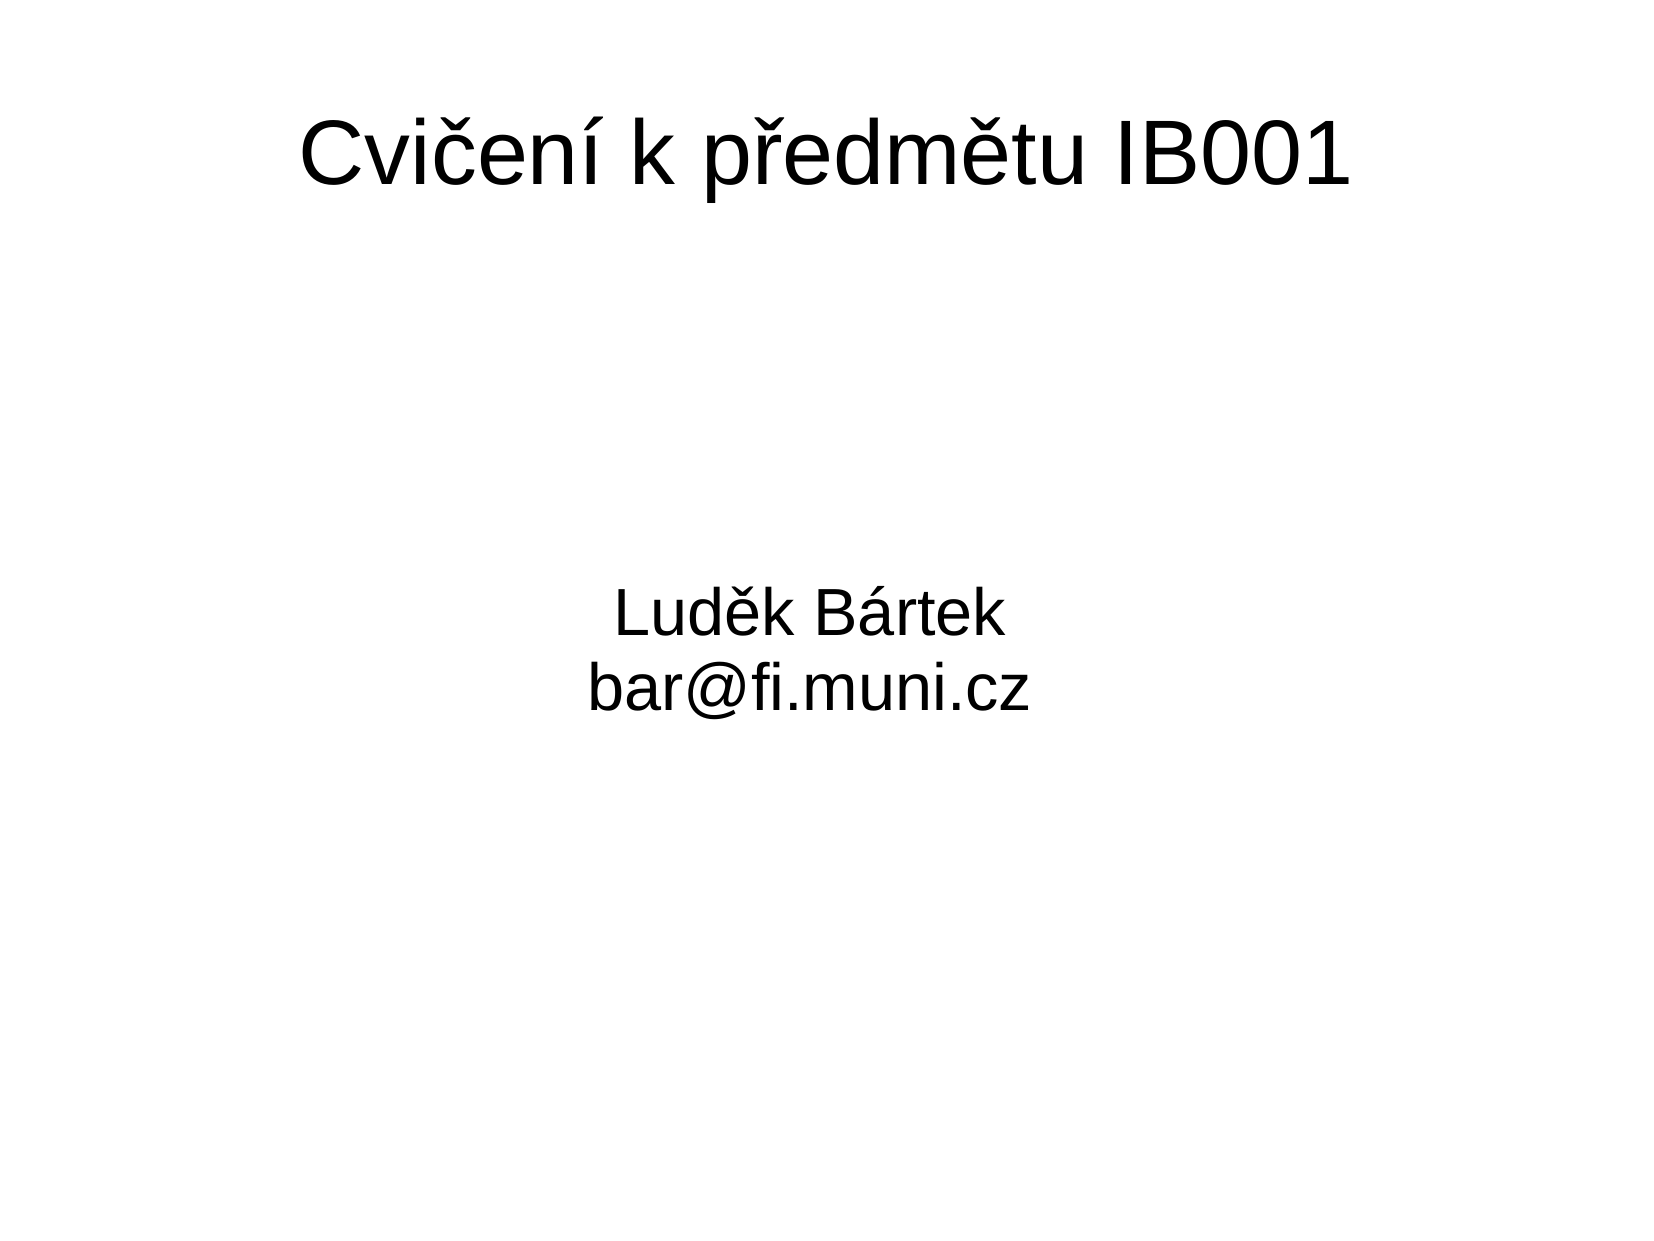

# Cvičení k předmětu IB001
Luděk Bártek
bar@fi.muni.cz